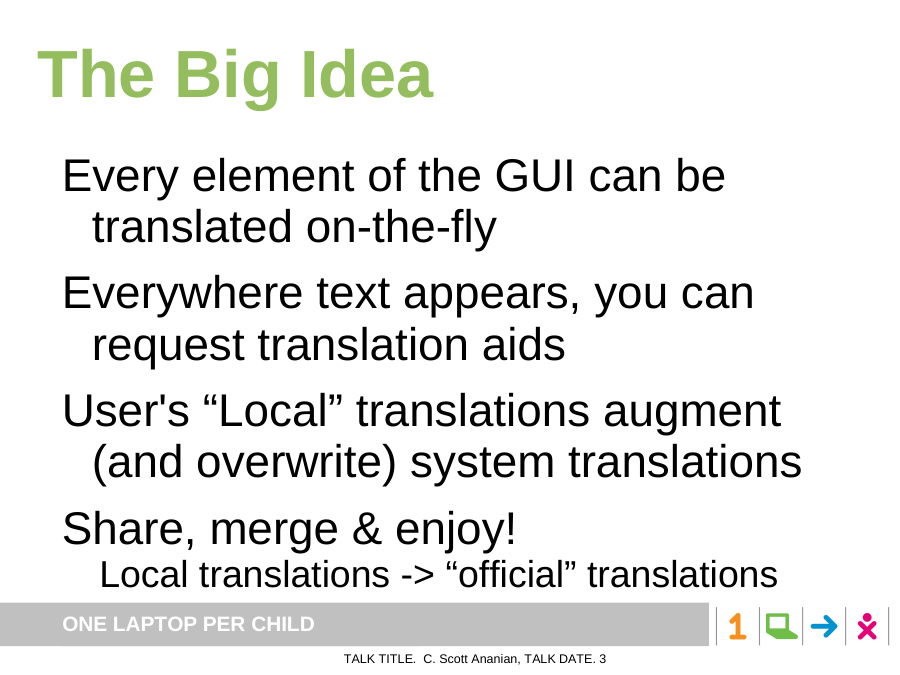

# The Big Idea
Every element of the GUI can be translated on-the-fly
Everywhere text appears, you can request translation aids
User's “Local” translations augment (and overwrite) system translations
Share, merge & enjoy!
Local translations -> “official” translations